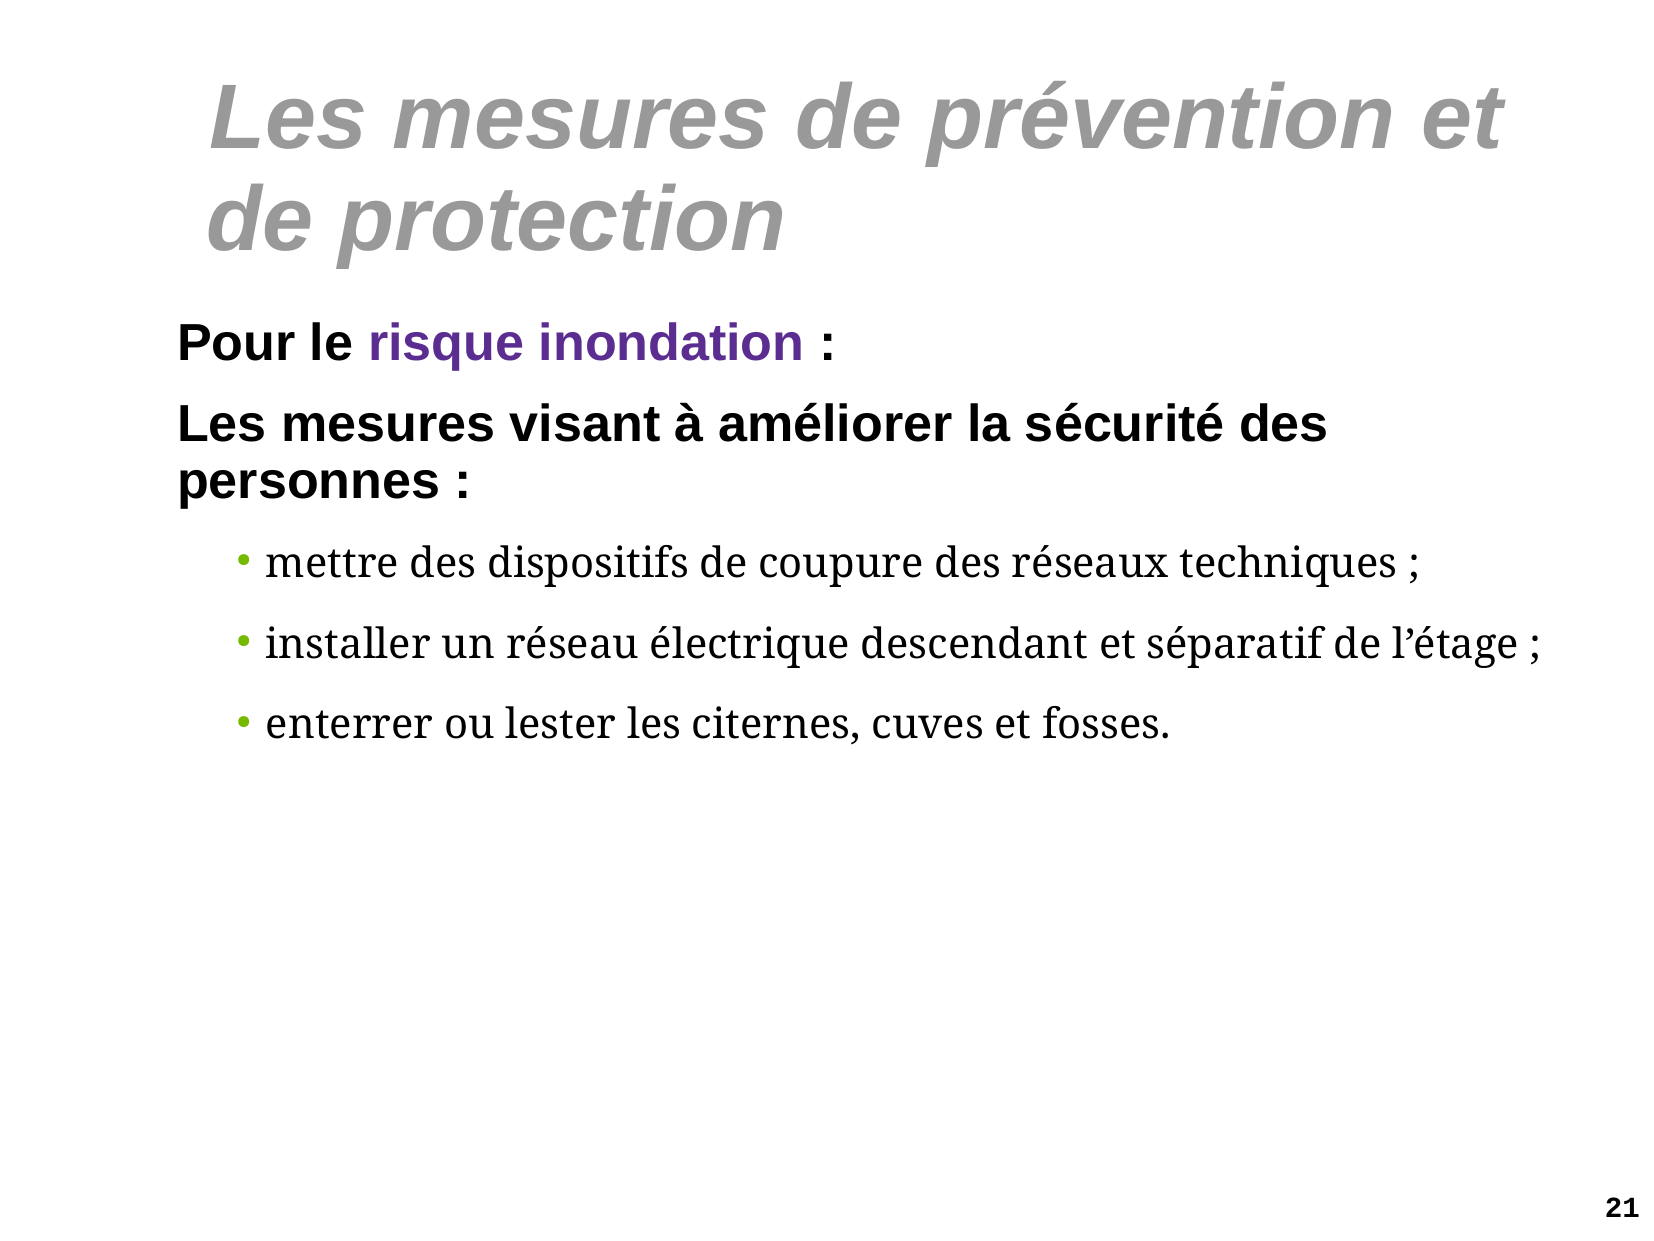

# Les mesures de prévention et de protection
Pour le risque inondation :
Les mesures visant à améliorer la sécurité des personnes :
mettre des dispositifs de coupure des réseaux techniques ;
installer un réseau électrique descendant et séparatif de l’étage ;
enterrer ou lester les citernes, cuves et fosses.